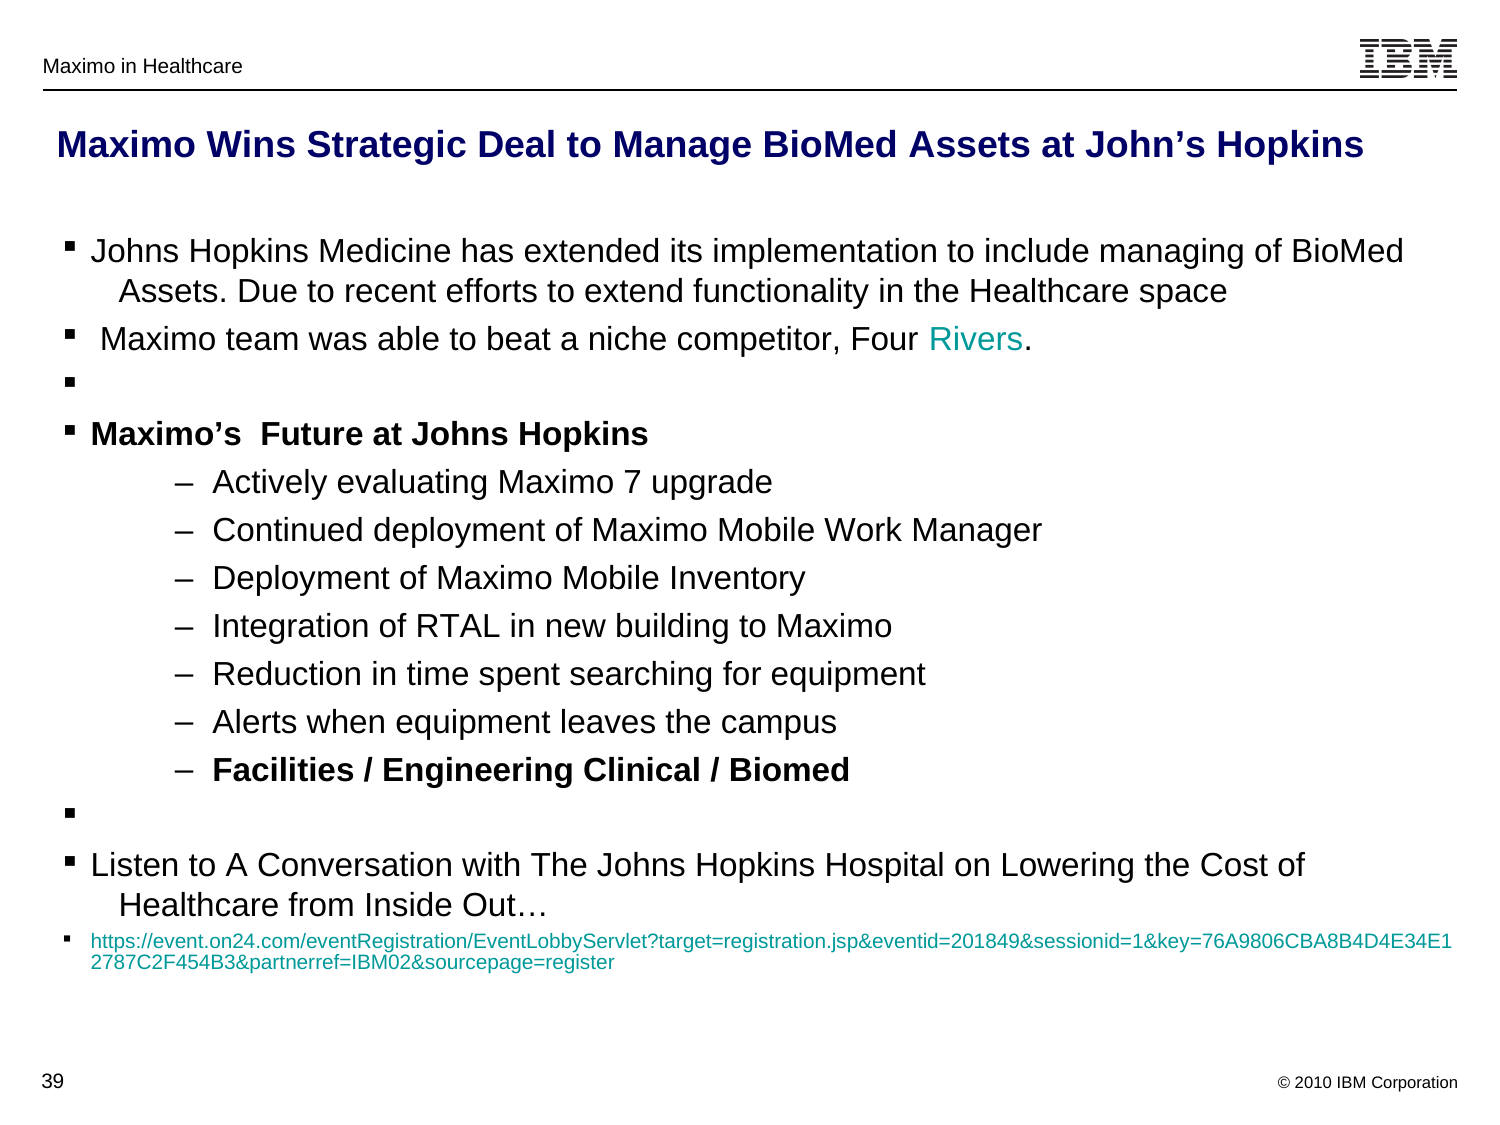

# Maximo Wins Strategic Deal to Manage BioMed Assets at John’s Hopkins
Johns Hopkins Medicine has extended its implementation to include managing of BioMed Assets. Due to recent efforts to extend functionality in the Healthcare space
 Maximo team was able to beat a niche competitor, Four Rivers.
Maximo’s Future at Johns Hopkins
Actively evaluating Maximo 7 upgrade
Continued deployment of Maximo Mobile Work Manager
Deployment of Maximo Mobile Inventory
Integration of RTAL in new building to Maximo
Reduction in time spent searching for equipment
Alerts when equipment leaves the campus
Facilities / Engineering Clinical / Biomed
Listen to A Conversation with The Johns Hopkins Hospital on Lowering the Cost of Healthcare from Inside Out…
https://event.on24.com/eventRegistration/EventLobbyServlet?target=registration.jsp&eventid=201849&sessionid=1&key=76A9806CBA8B4D4E34E12787C2F454B3&partnerref=IBM02&sourcepage=register